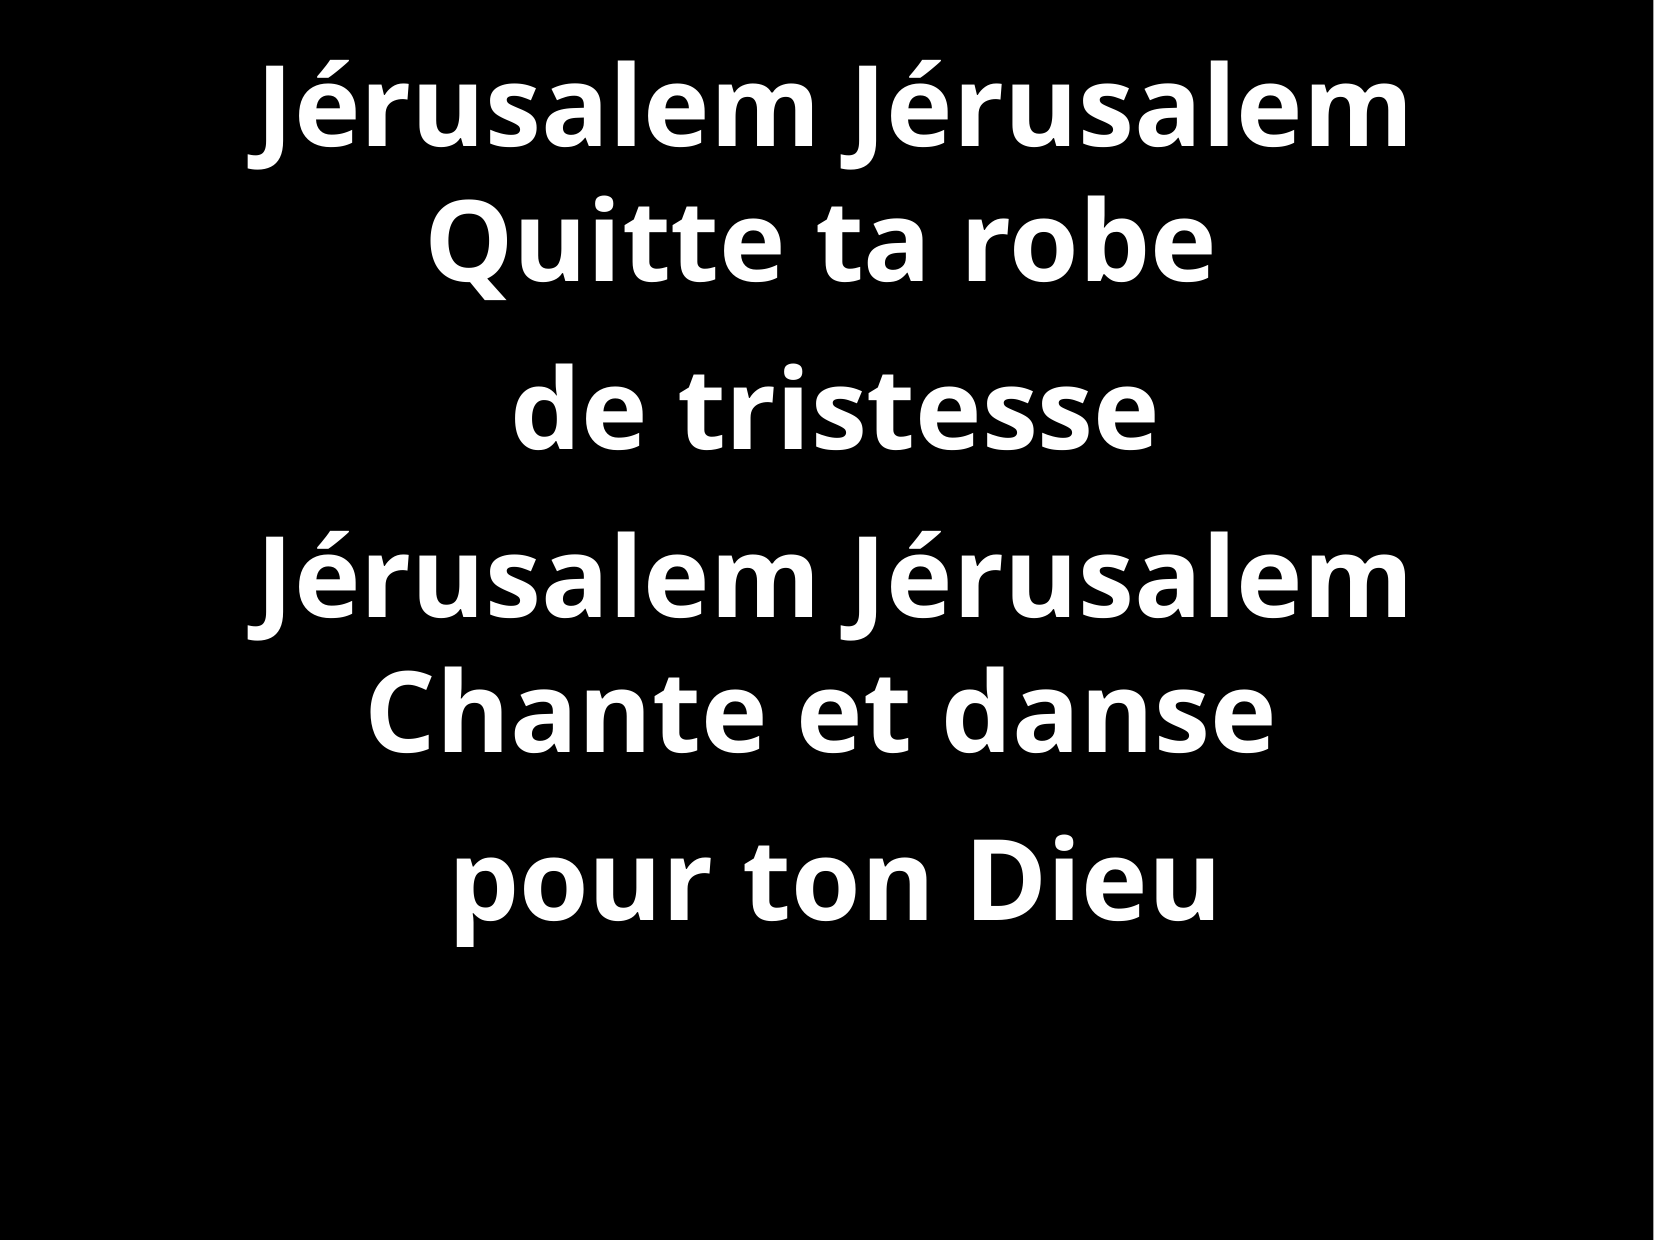

# Jérusalem Jérusalem Quitte ta robe
de tristesse
Jérusalem Jérusalem Chante et danse
pour ton Dieu